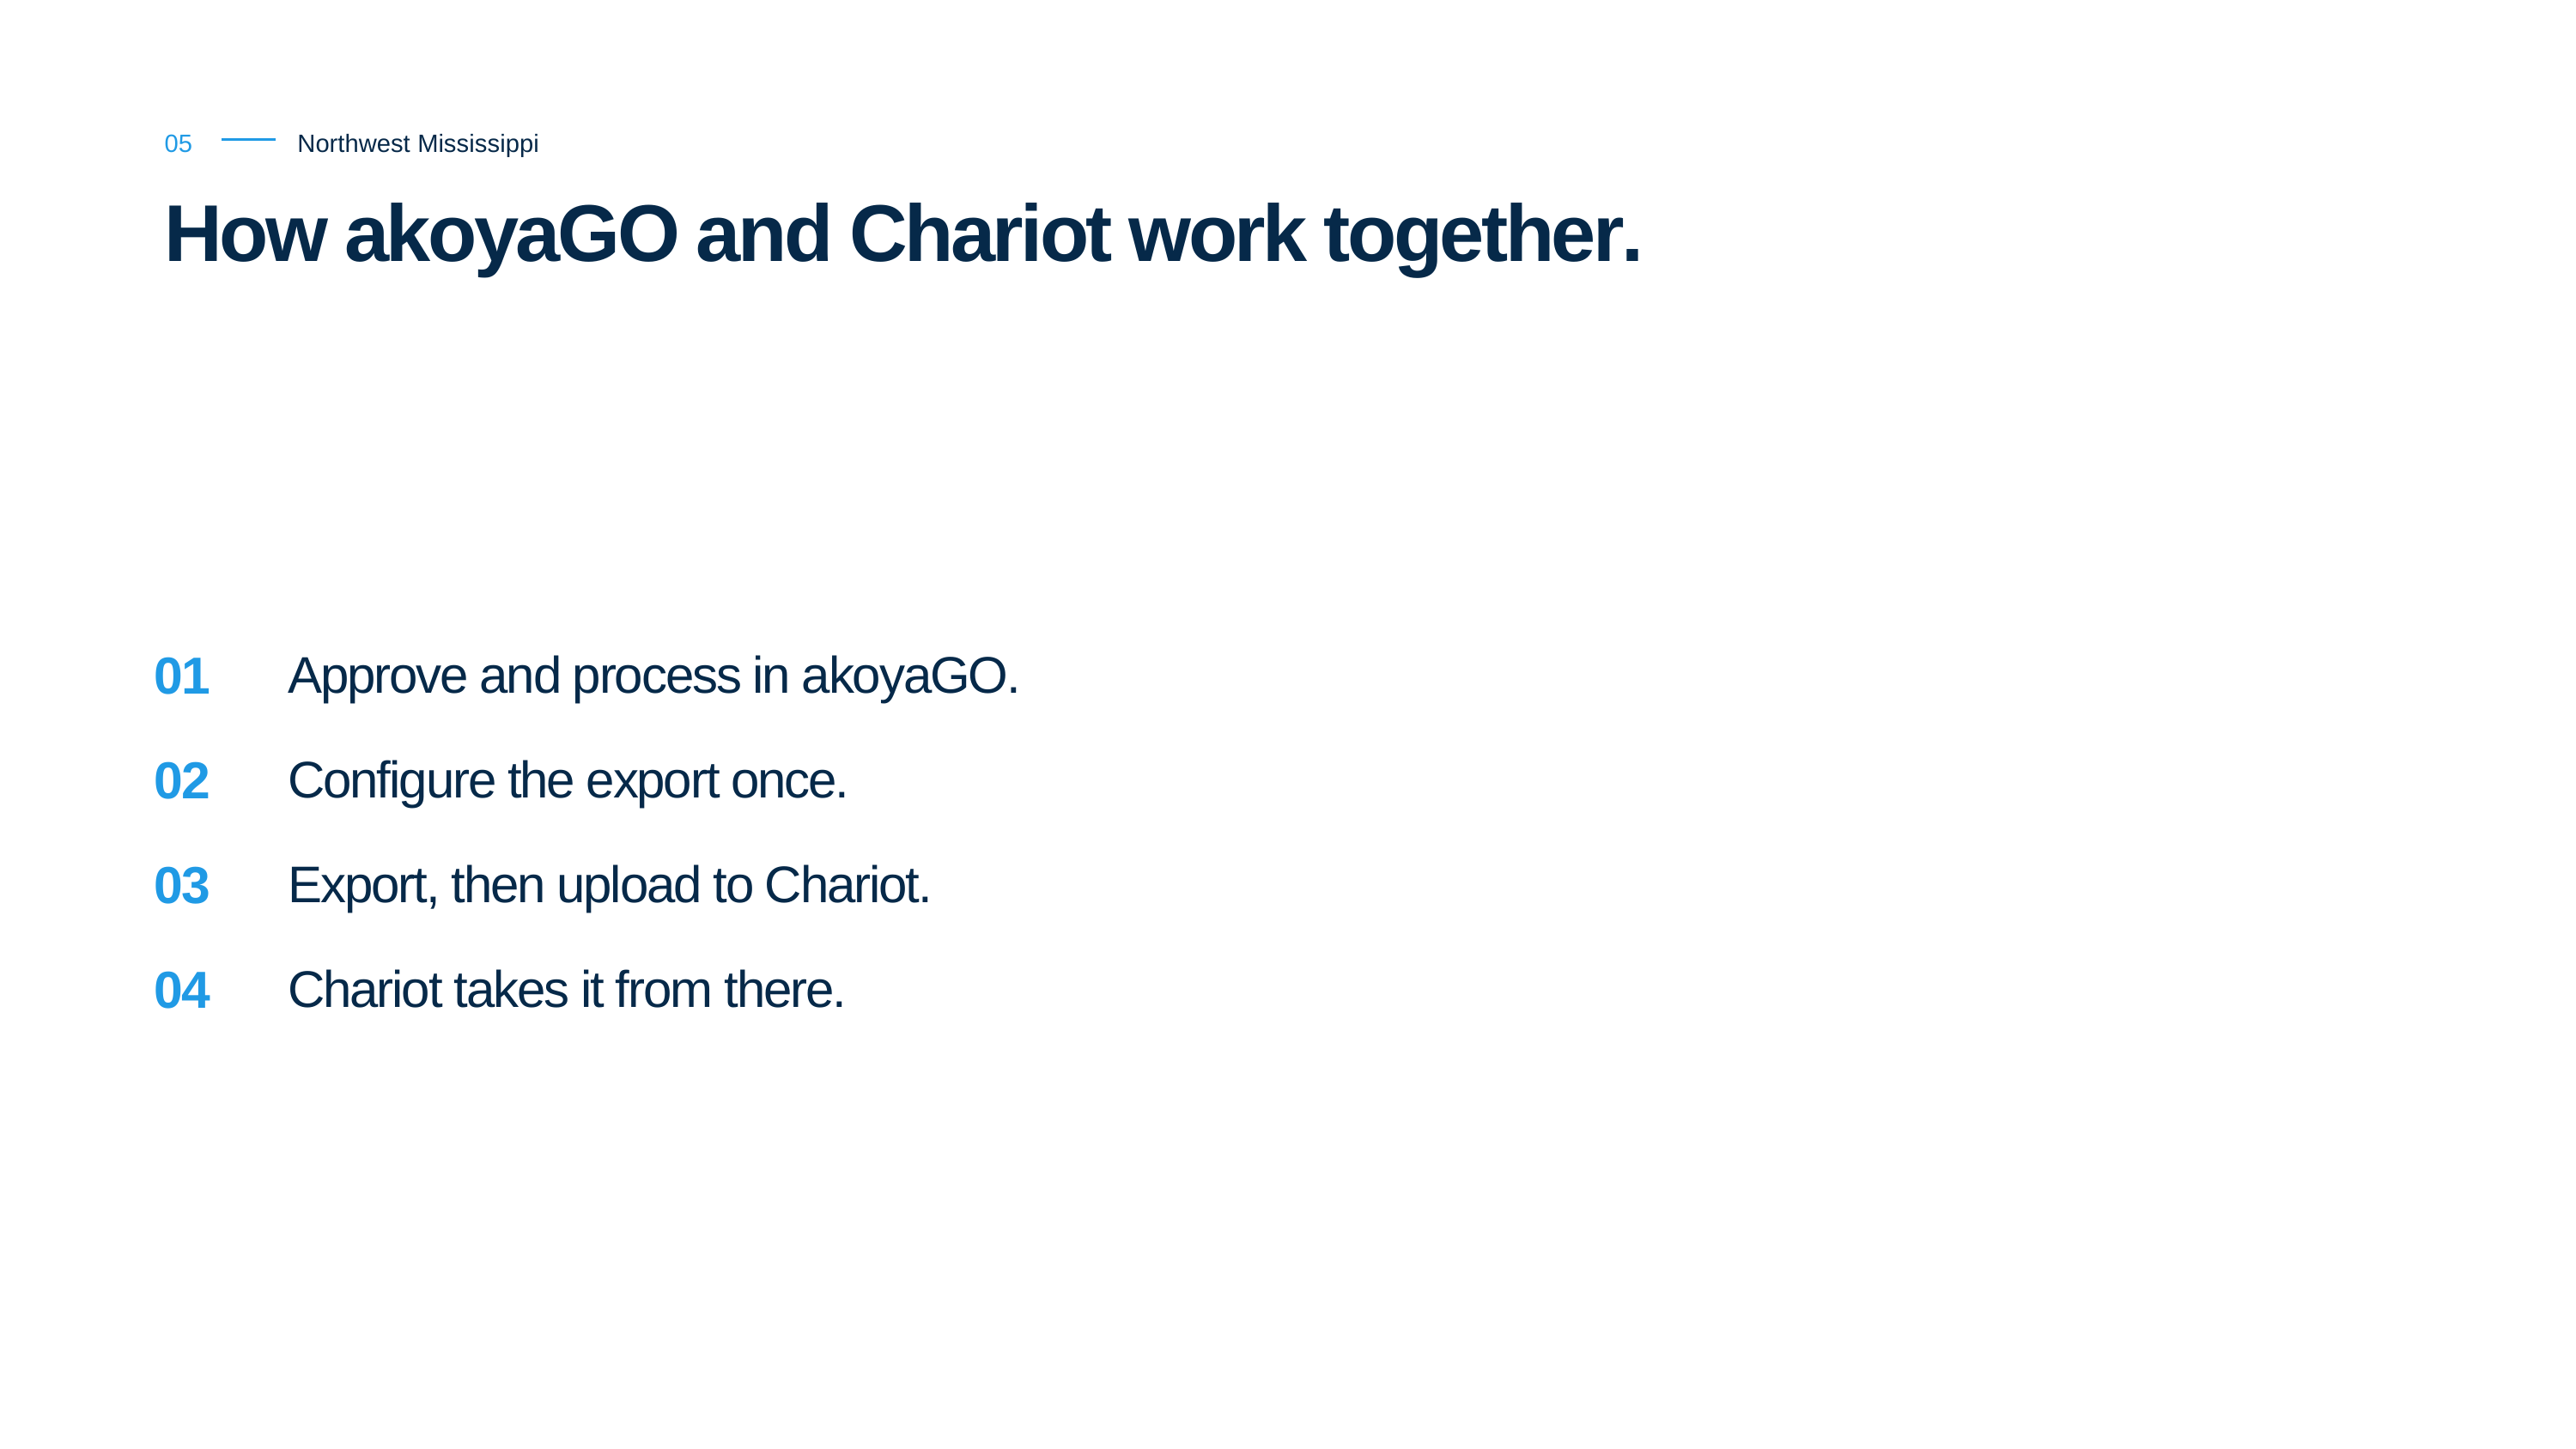

05
Northwest Mississippi
How akoyaGO and Chariot work together.
01
Approve and process in akoyaGO.
02
Configure the export once.
03
Export, then upload to Chariot.
04
Chariot takes it from there.